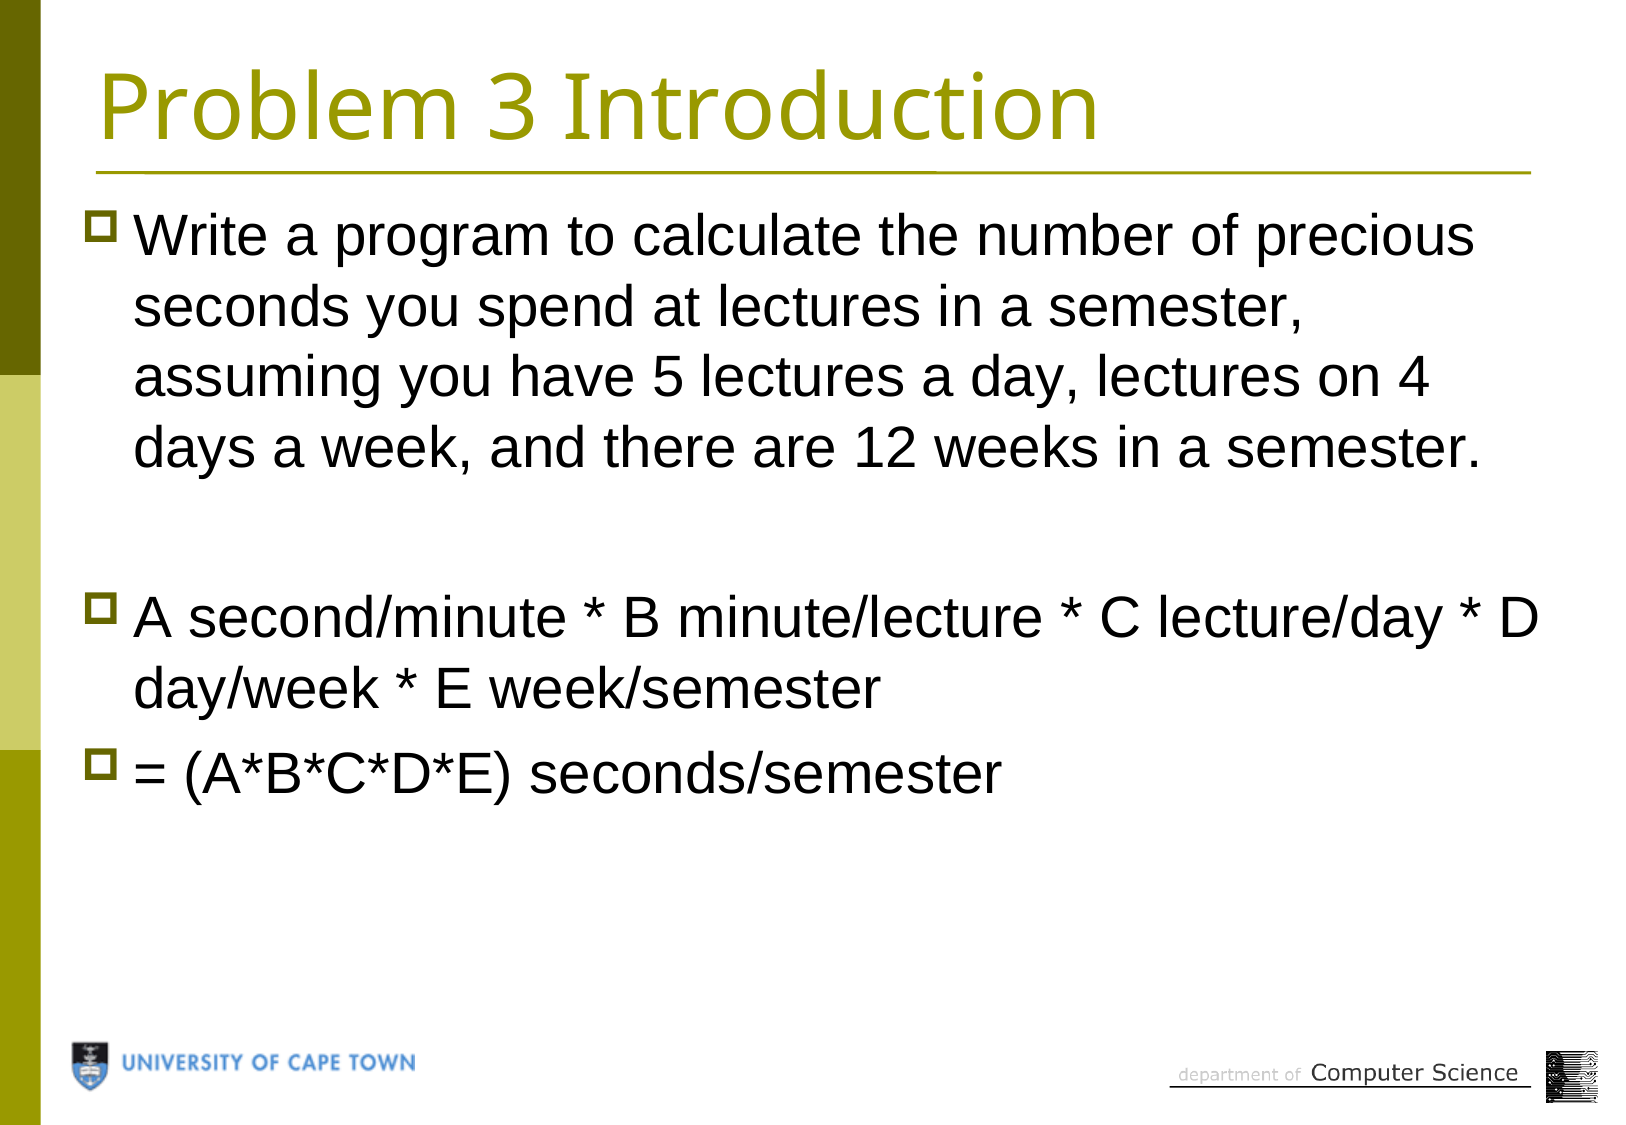

# Problem 3 Introduction
Write a program to calculate the number of precious seconds you spend at lectures in a semester, assuming you have 5 lectures a day, lectures on 4 days a week, and there are 12 weeks in a semester.
A second/minute * B minute/lecture * C lecture/day * D day/week * E week/semester
= (A*B*C*D*E) seconds/semester